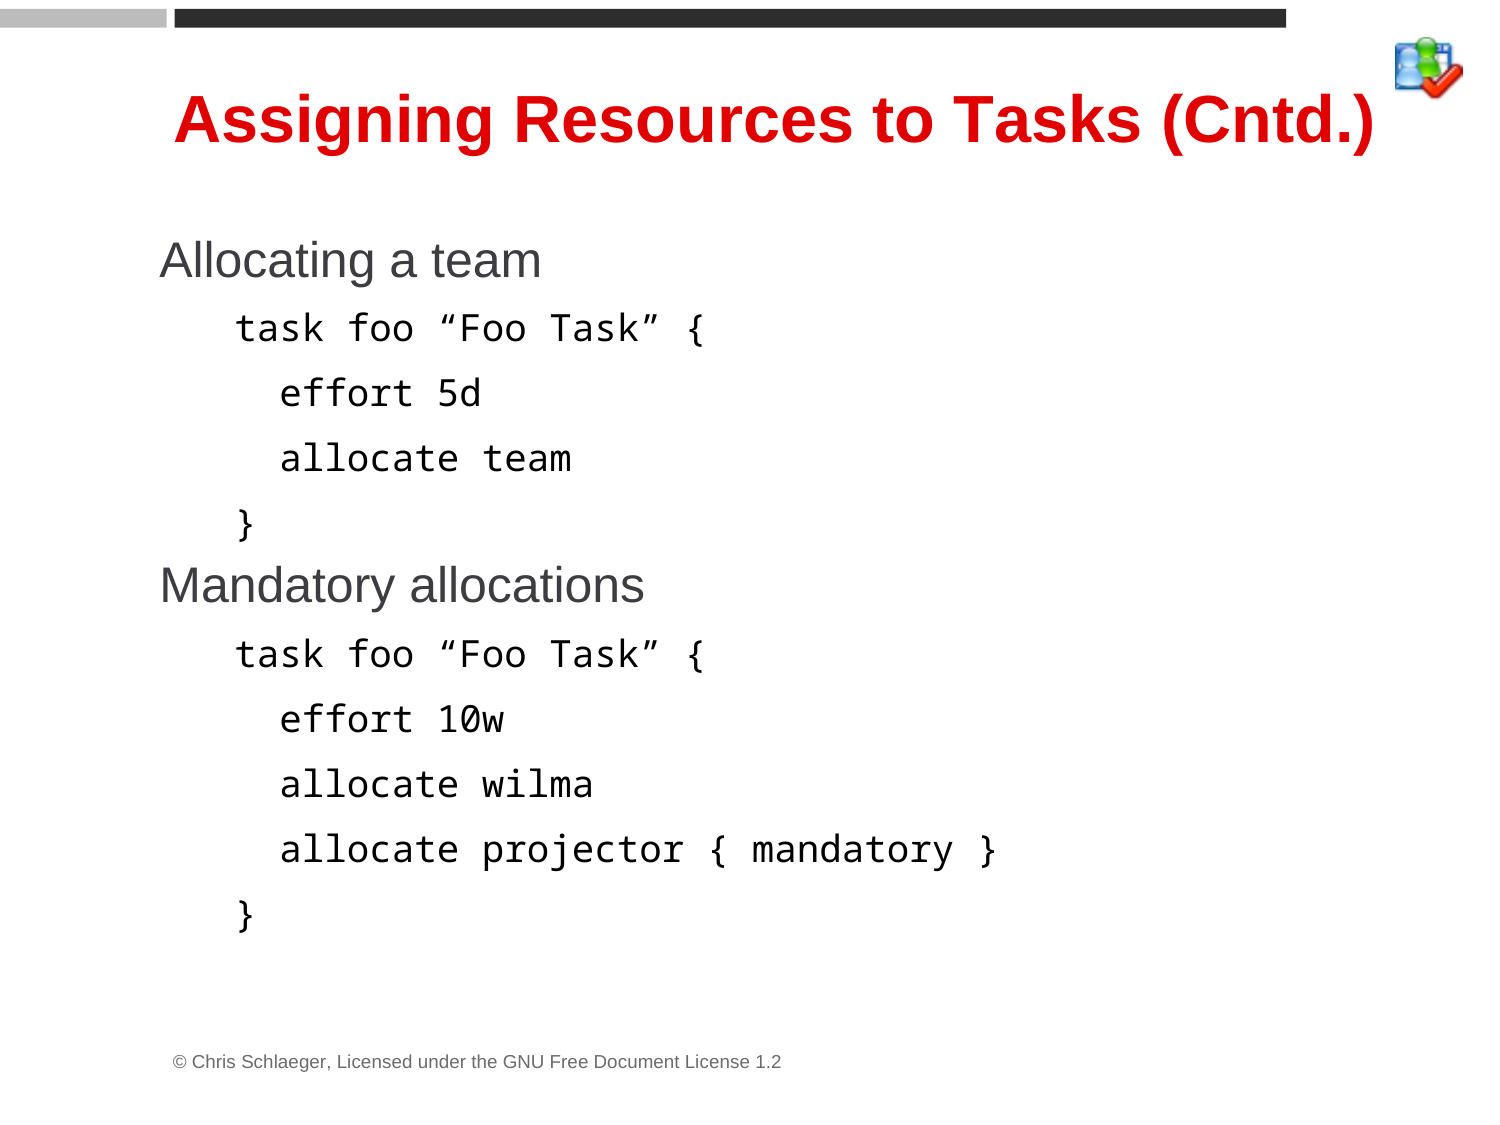

# Assigning Resources to Tasks (Cntd.)
Allocating a team
task foo “Foo Task” {
 effort 5d
 allocate team
}
Mandatory allocations
task foo “Foo Task” {
 effort 10w
 allocate wilma
 allocate projector { mandatory }
}